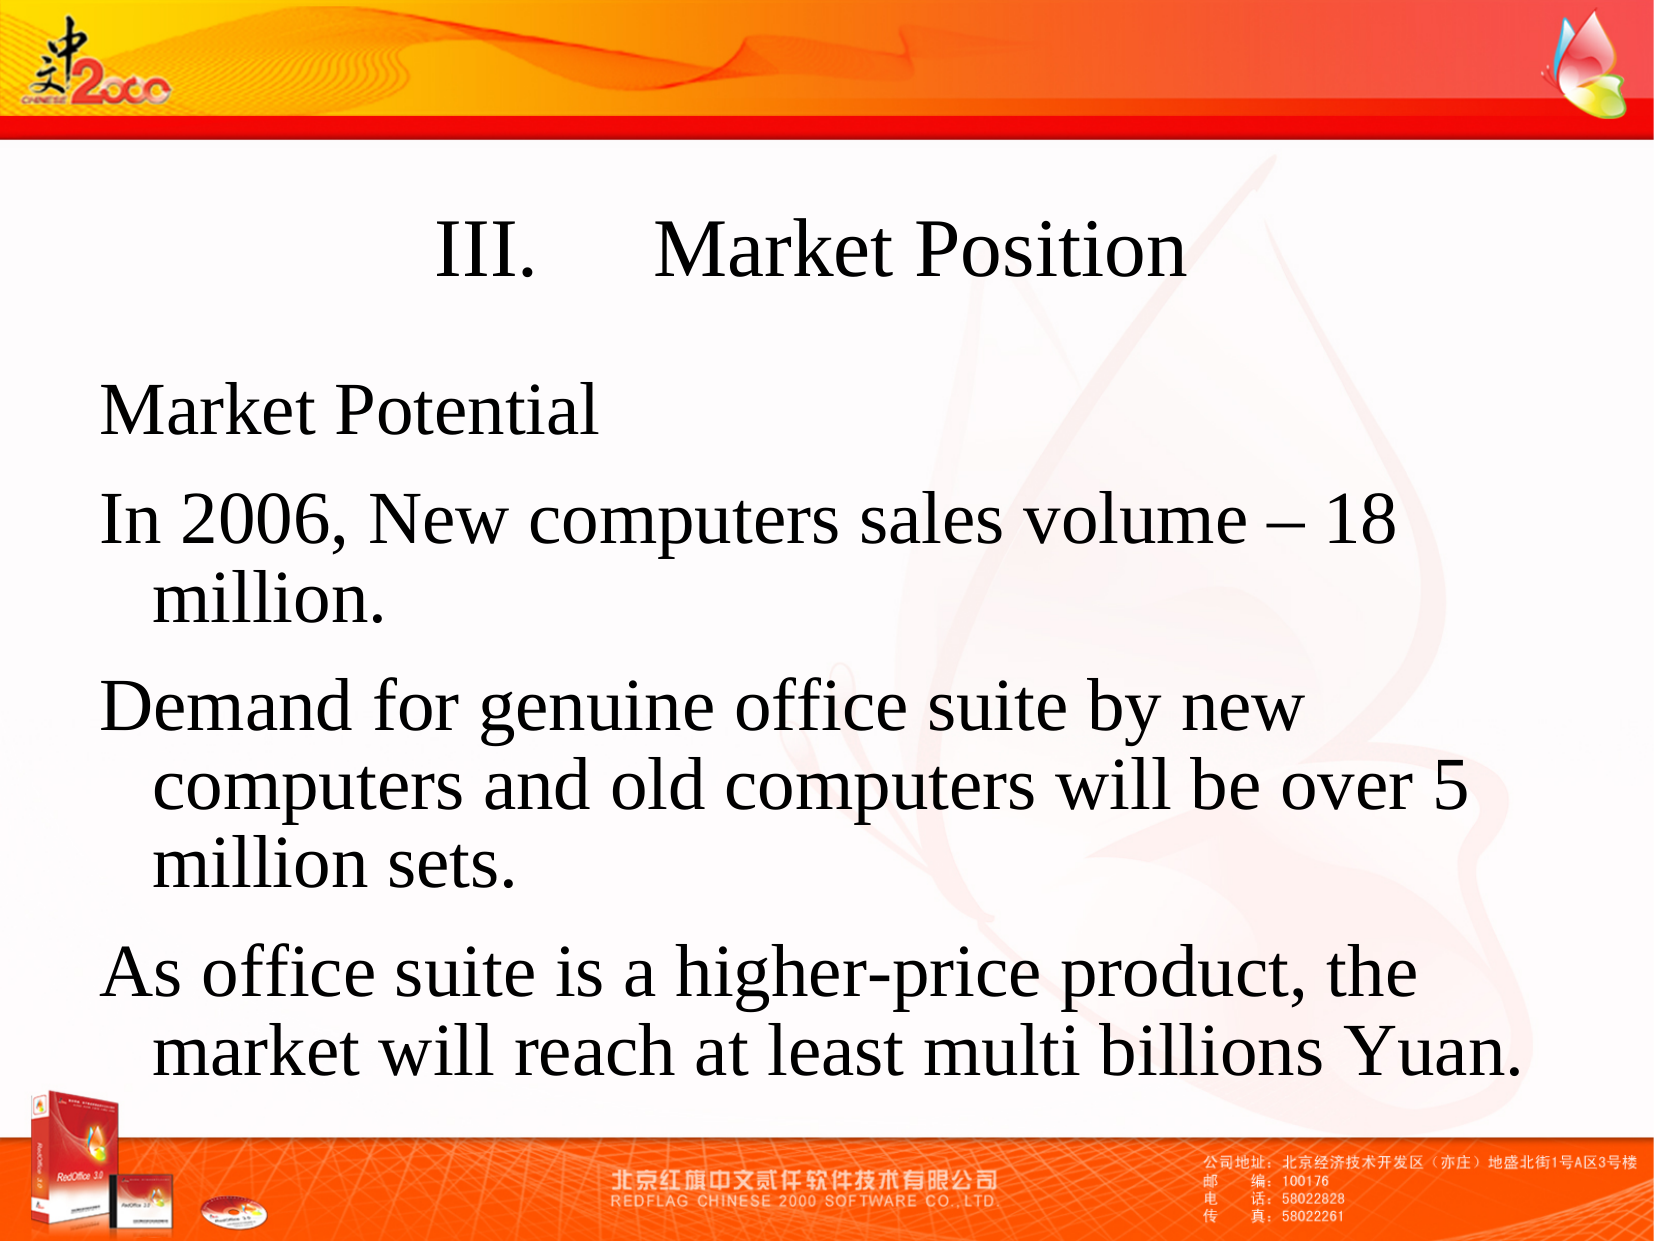

# III. 	Market Position
Market Potential
In 2006, New computers sales volume – 18 million.
Demand for genuine office suite by new computers and old computers will be over 5 million sets.
As office suite is a higher-price product, the market will reach at least multi billions Yuan.